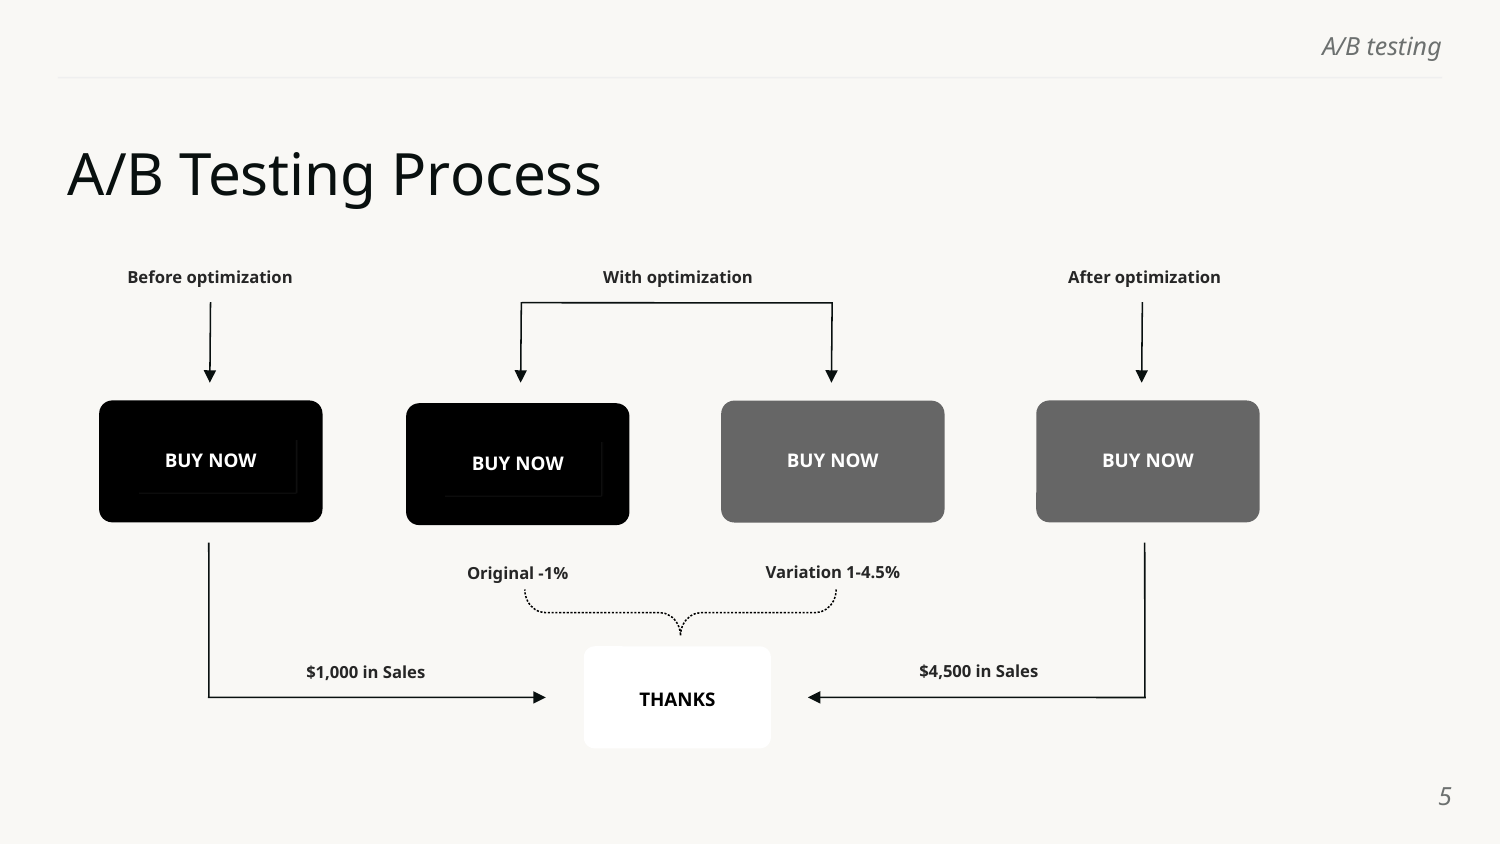

# A/B Testing Process
Before optimization
With optimization
After optimization
BUY NOW
BUY NOW
BUY NOW
BUY NOW
Variation 1-4.5%
Original -1%
THANKS
$4,500 in Sales
$1,000 in Sales